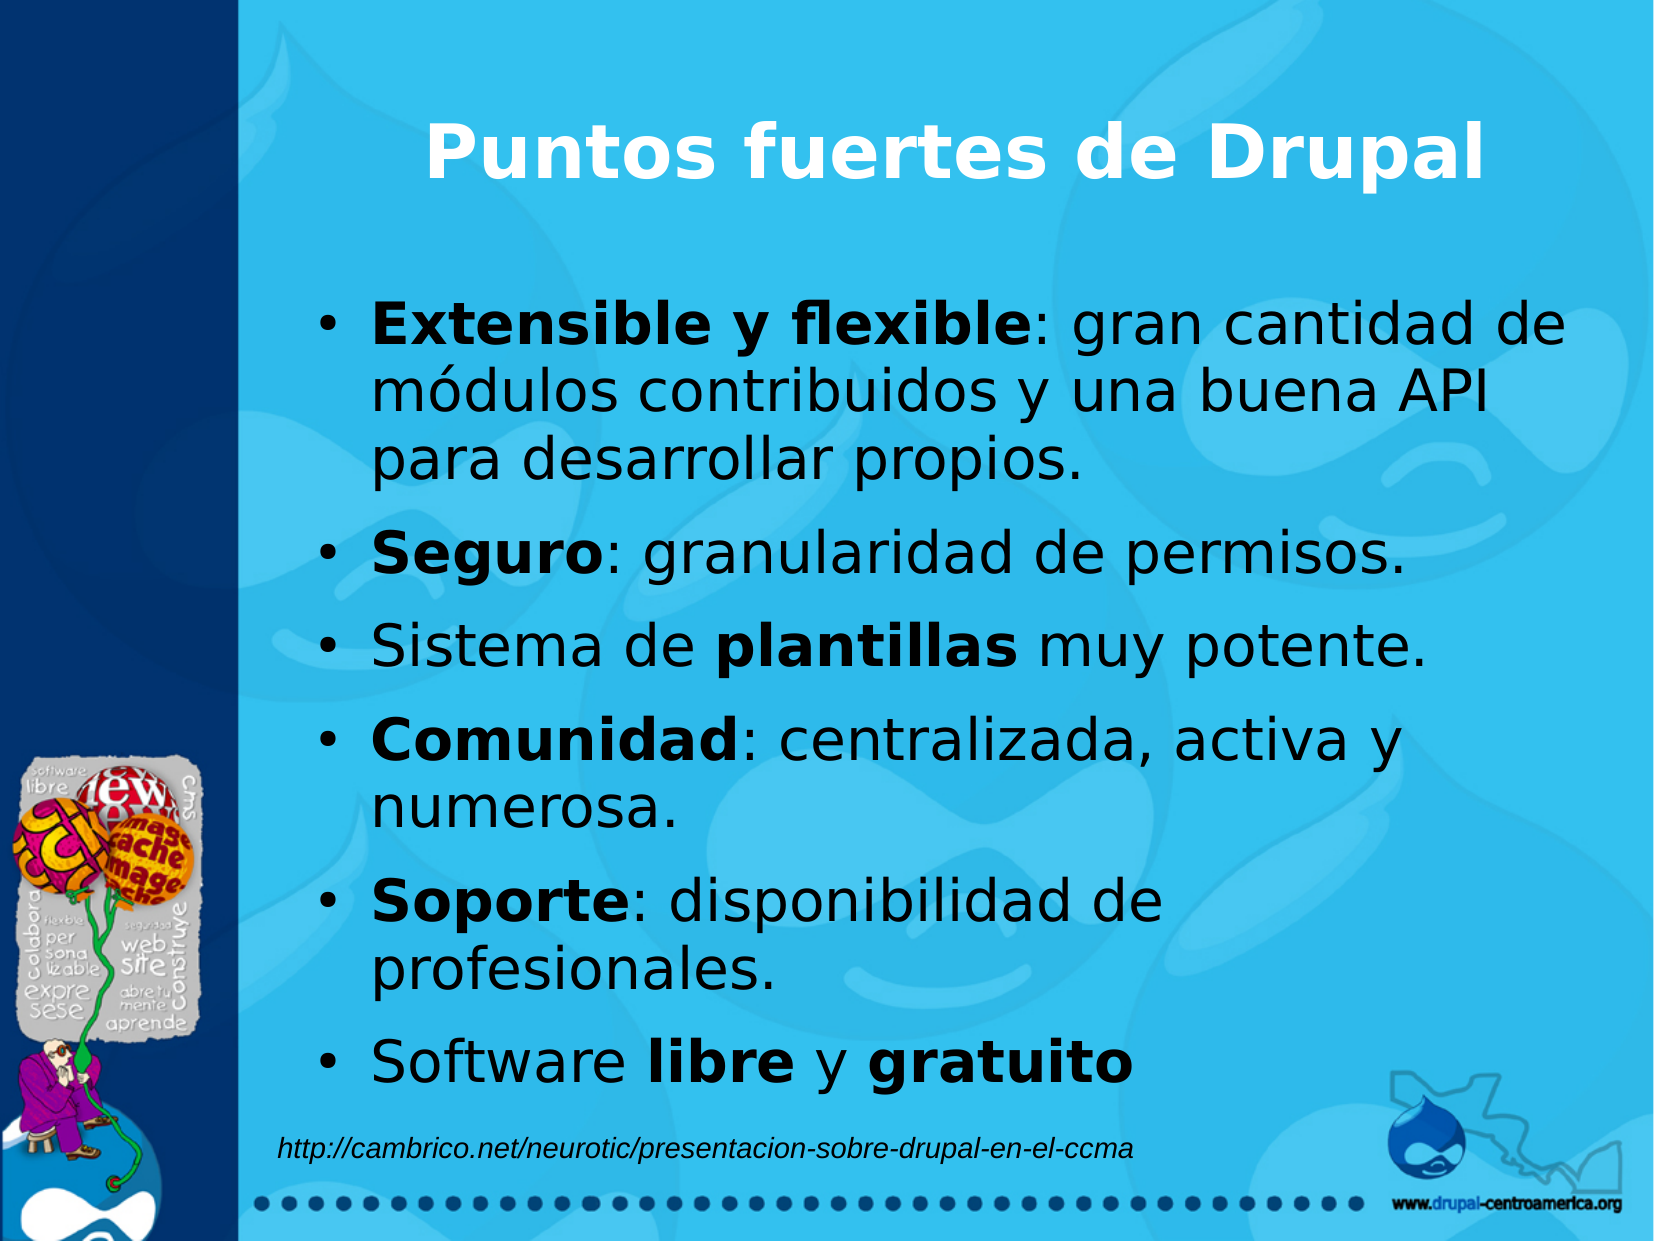

# Puntos fuertes de Drupal
Extensible y flexible: gran cantidad de módulos contribuidos y una buena API para desarrollar propios.
Seguro: granularidad de permisos.
Sistema de plantillas muy potente.
Comunidad: centralizada, activa y numerosa.
Soporte: disponibilidad de profesionales.
Software libre y gratuito
http://cambrico.net/neurotic/presentacion-sobre-drupal-en-el-ccma